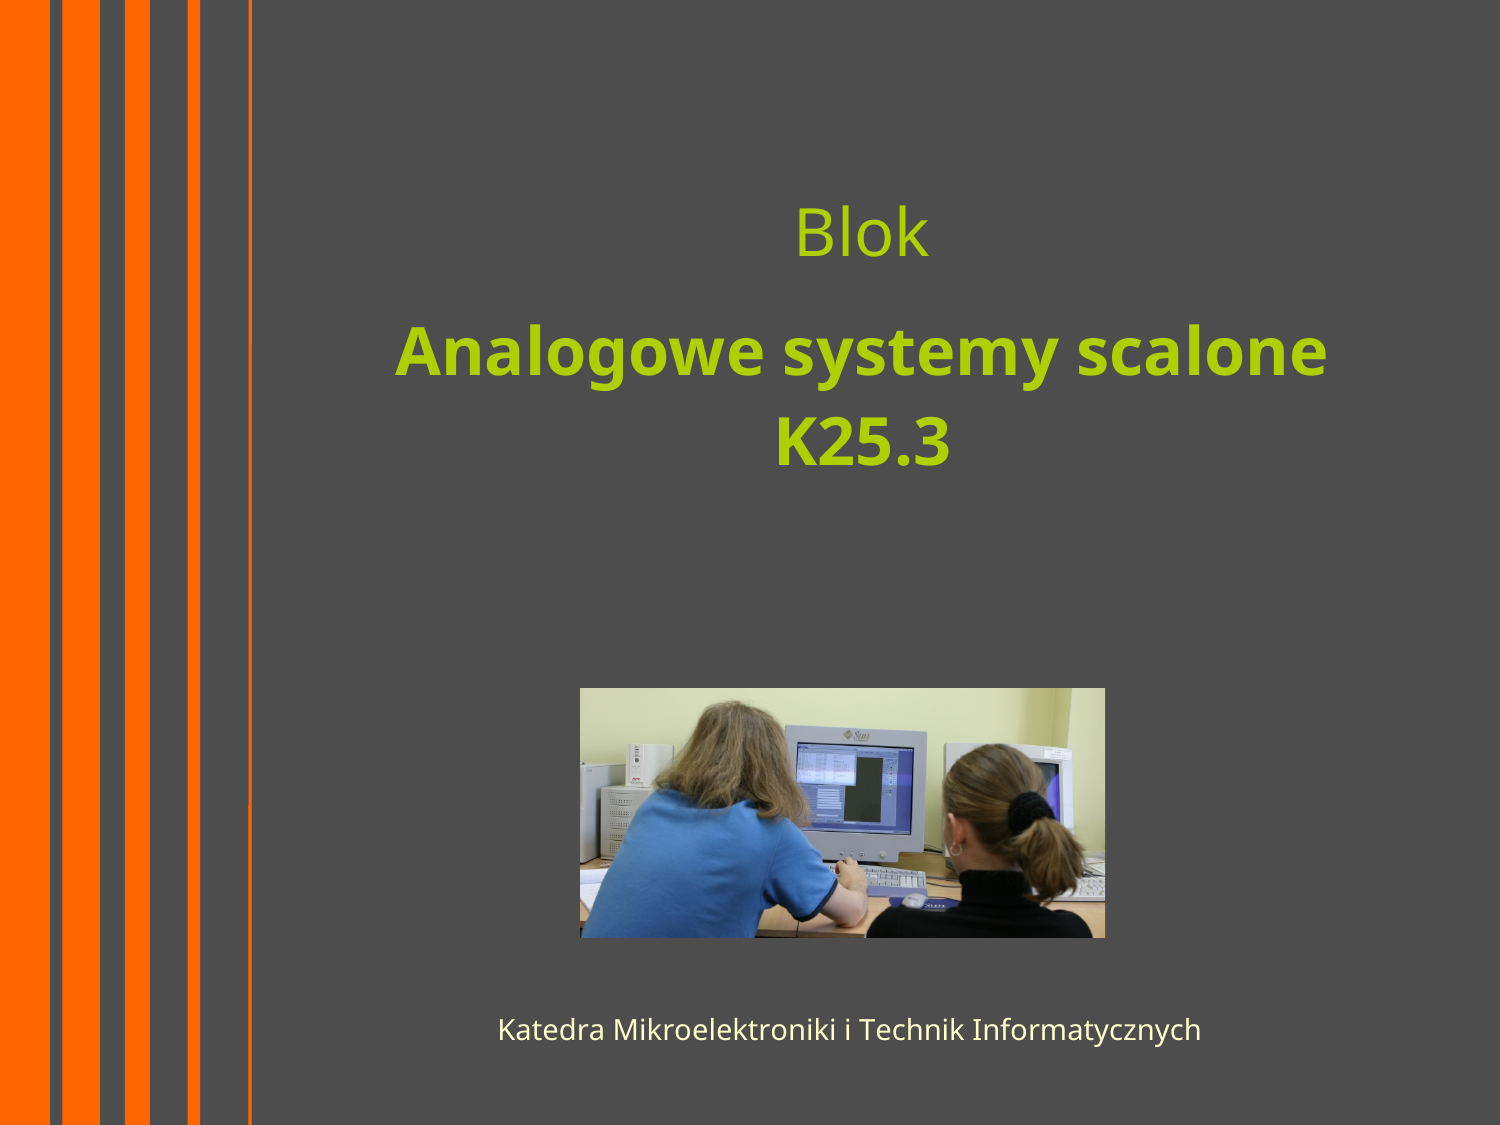

# Blok Analogowe systemy scalone K25.3
Katedra Mikroelektroniki i Technik Informatycznych